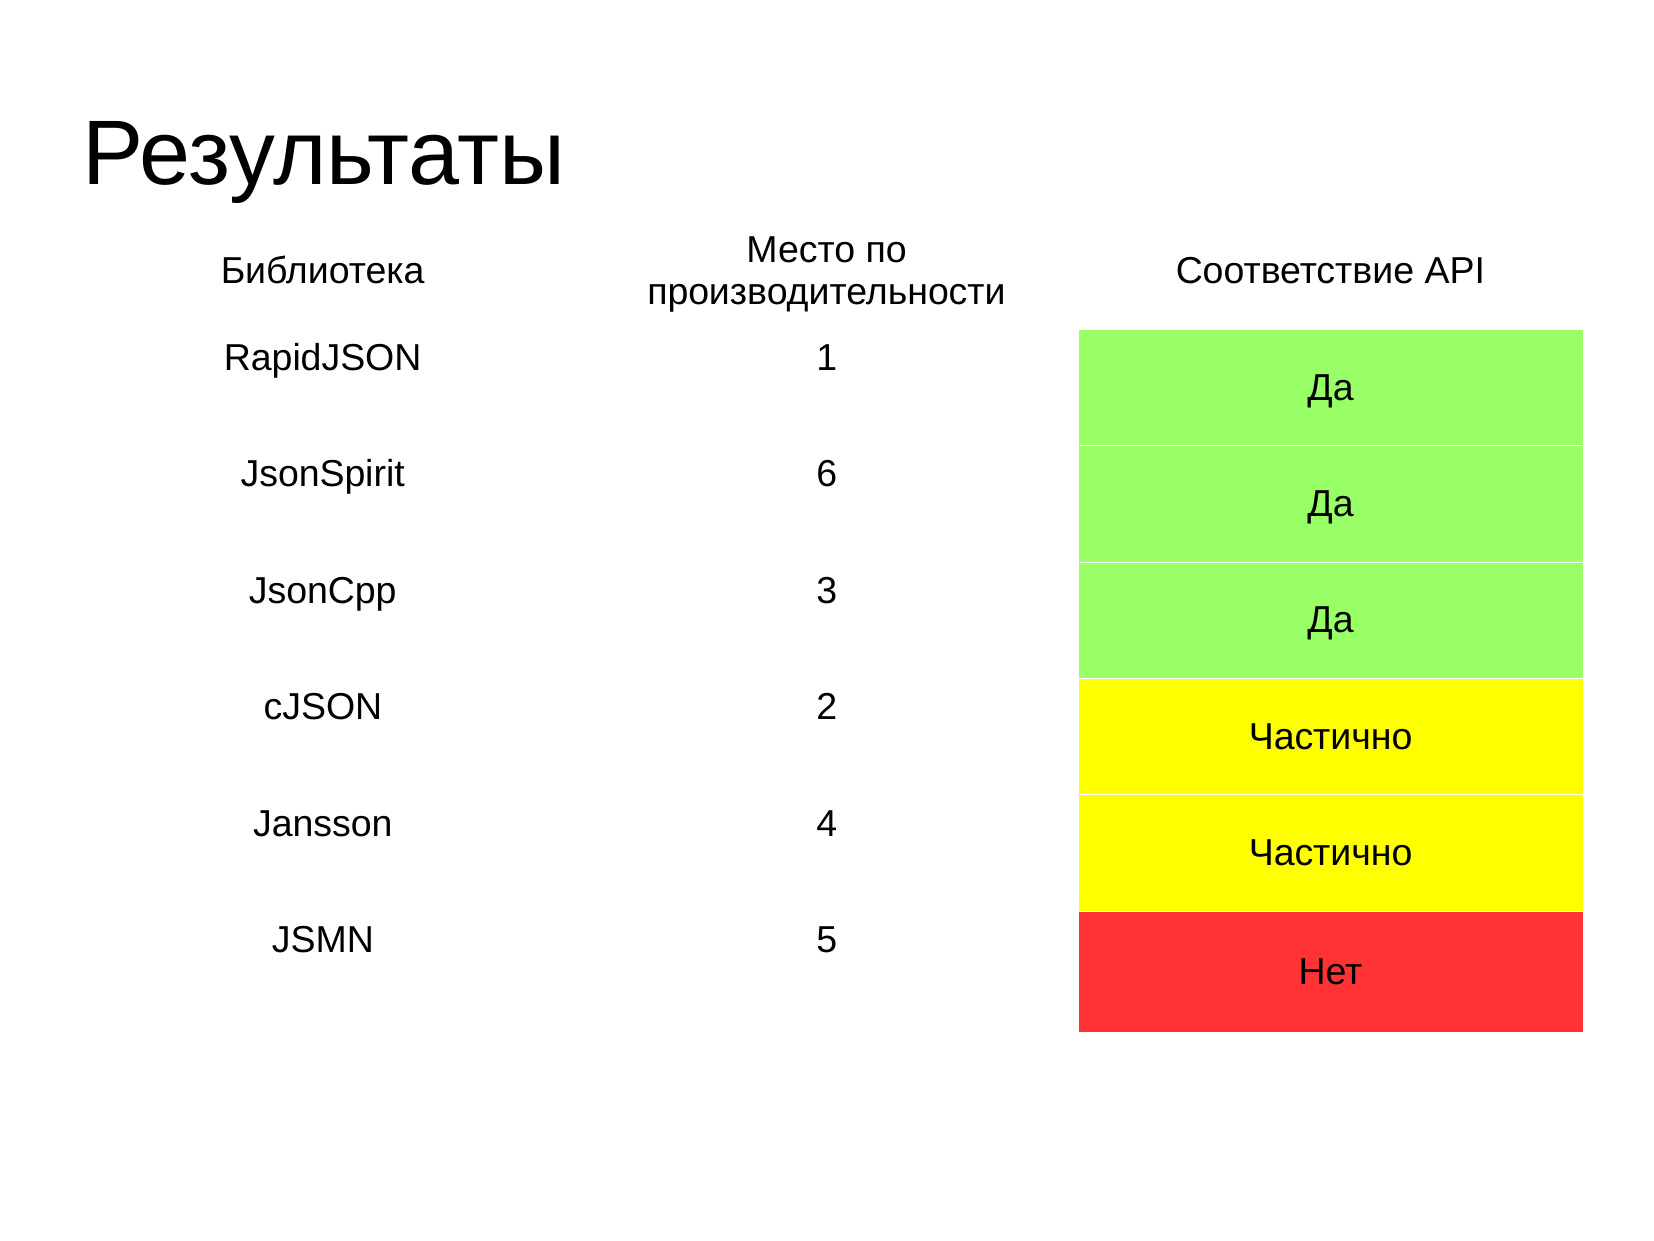

# Результаты
| Библиотека | Место по производительности | Соответствие API |
| --- | --- | --- |
| RapidJSON | 1 | Да |
| JsonSpirit | 6 | Да |
| JsonCpp | 3 | Да |
| cJSON | 2 | Частично |
| Jansson | 4 | Частично |
| JSMN | 5 | Нет |